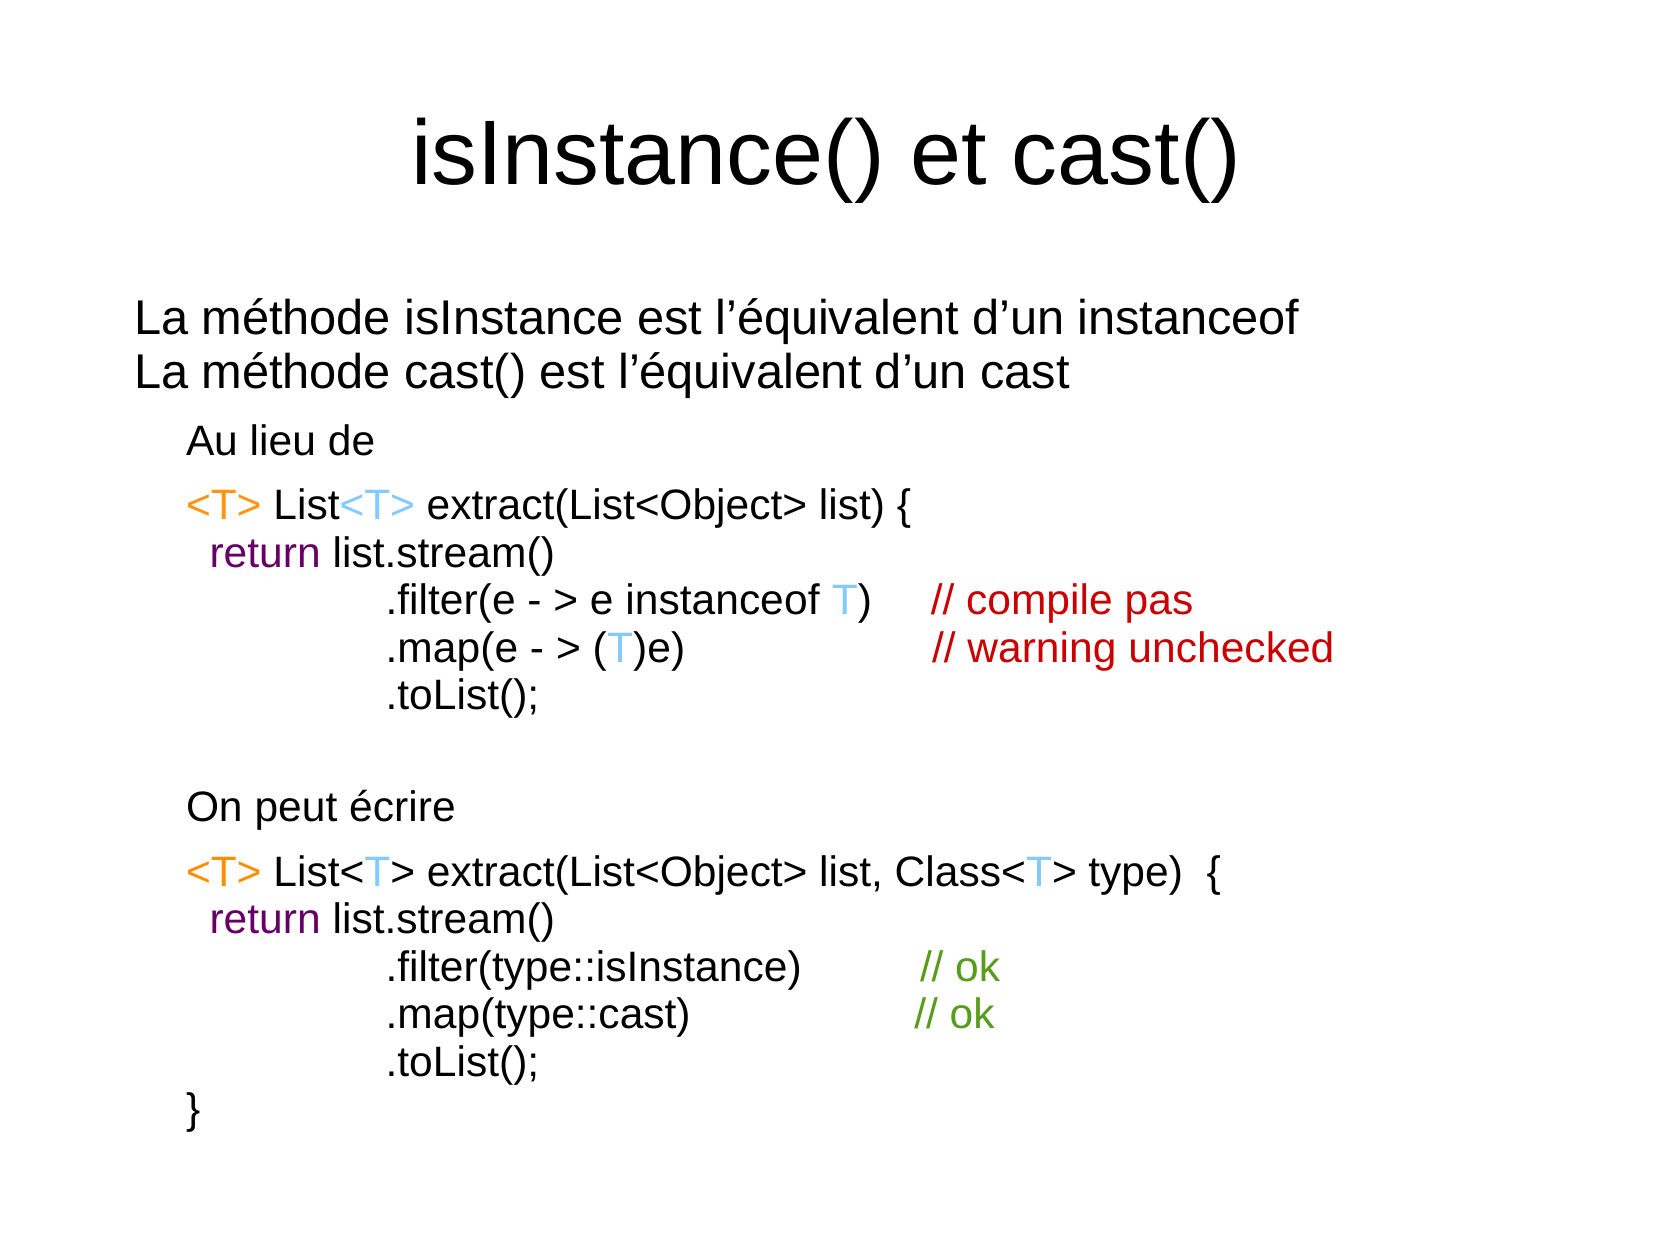

# isInstance() et cast()
La méthode isInstance est l’équivalent d’un instanceof
La méthode cast() est l’équivalent d’un cast
Au lieu de
<T> List<T> extract(List<Object> list) {
 return list.stream()
 .filter(e - > e instanceof T) // compile pas
 .map(e - > (T)e) // warning unchecked
 .toList();
On peut écrire
<T> List<T> extract(List<Object> list, Class<T> type) {
 return list.stream()
 .filter(type::isInstance) // ok
 .map(type::cast) // ok
 .toList();
}